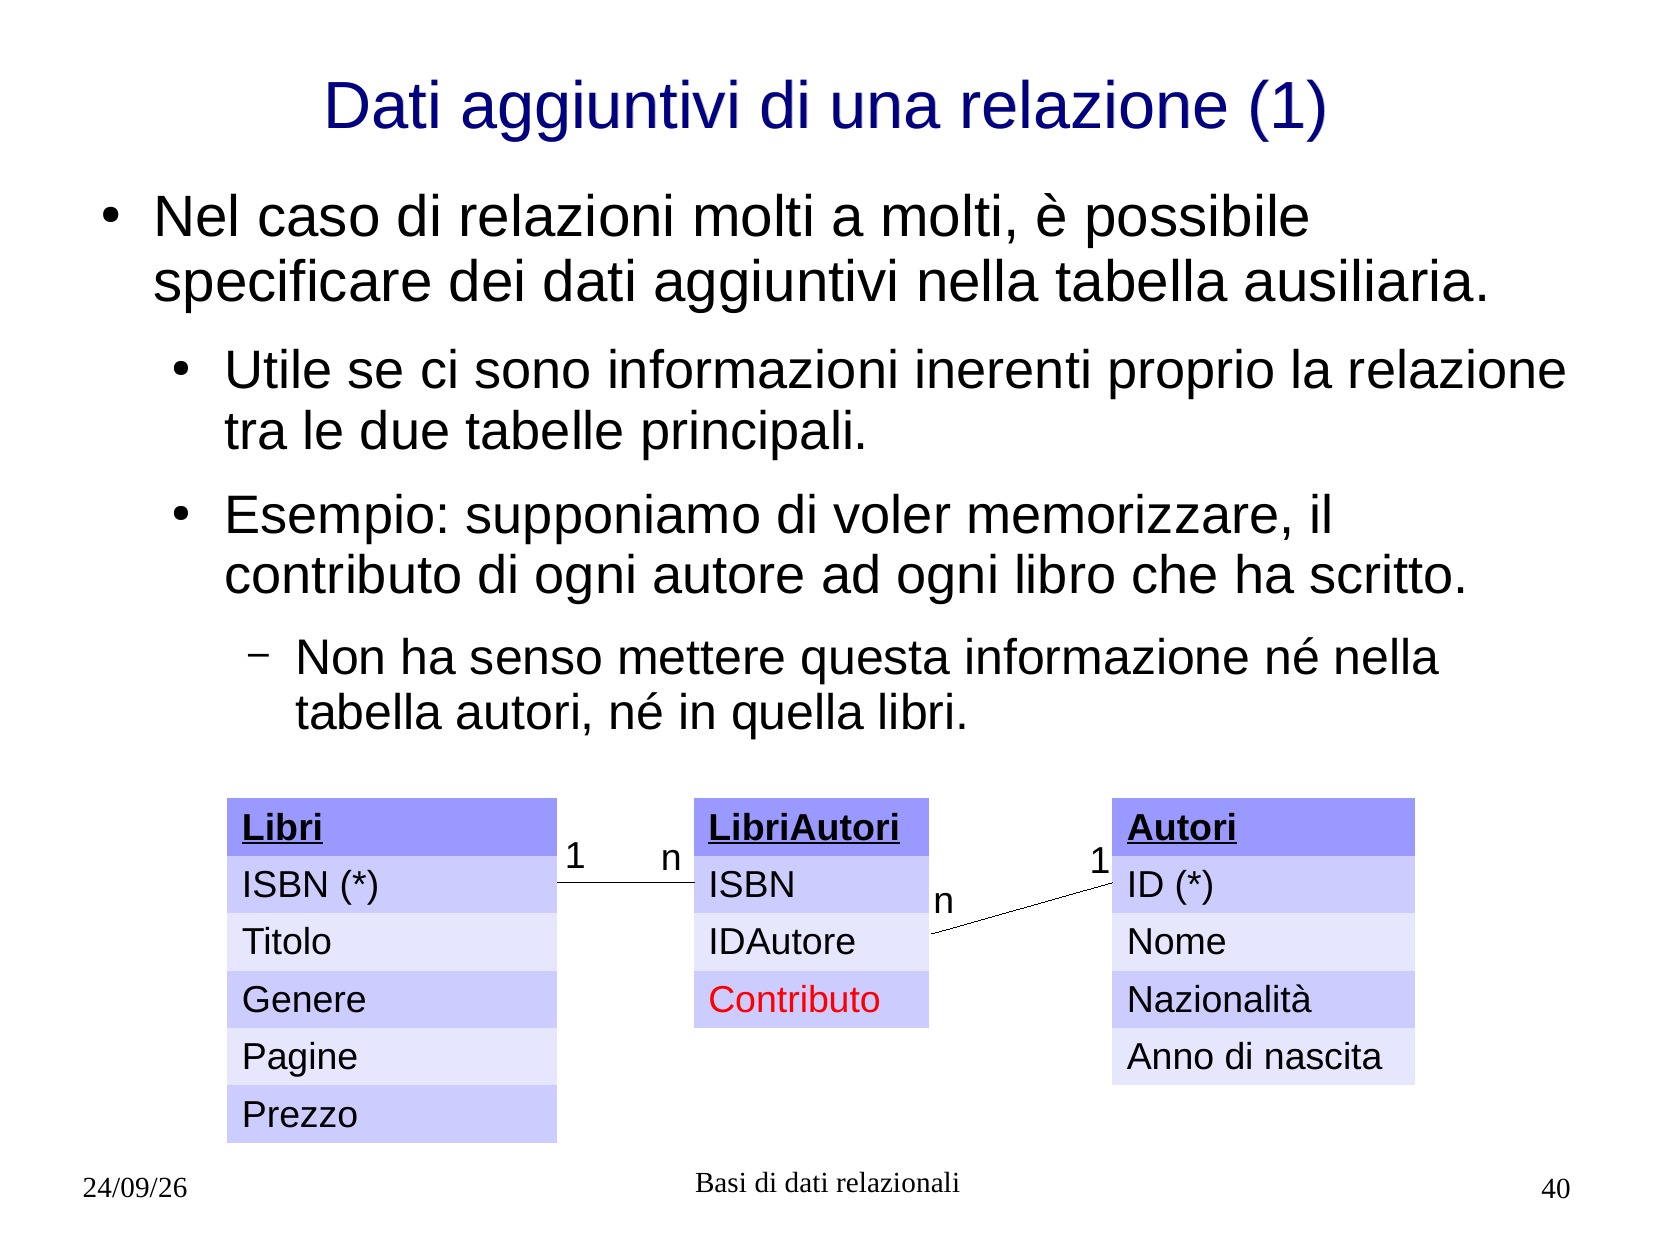

# Dati aggiuntivi di una relazione (1)
Nel caso di relazioni molti a molti, è possibile specificare dei dati aggiuntivi nella tabella ausiliaria.
Utile se ci sono informazioni inerenti proprio la relazione tra le due tabelle principali.
Esempio: supponiamo di voler memorizzare, il contributo di ogni autore ad ogni libro che ha scritto.
Non ha senso mettere questa informazione né nella tabella autori, né in quella libri.
| Libri |
| --- |
| ISBN (\*) |
| Titolo |
| Genere |
| Pagine |
| Prezzo |
| LibriAutori |
| --- |
| ISBN |
| IDAutore |
| Contributo |
| Autori |
| --- |
| ID (\*) |
| Nome |
| Nazionalità |
| Anno di nascita |
1
n
1
n